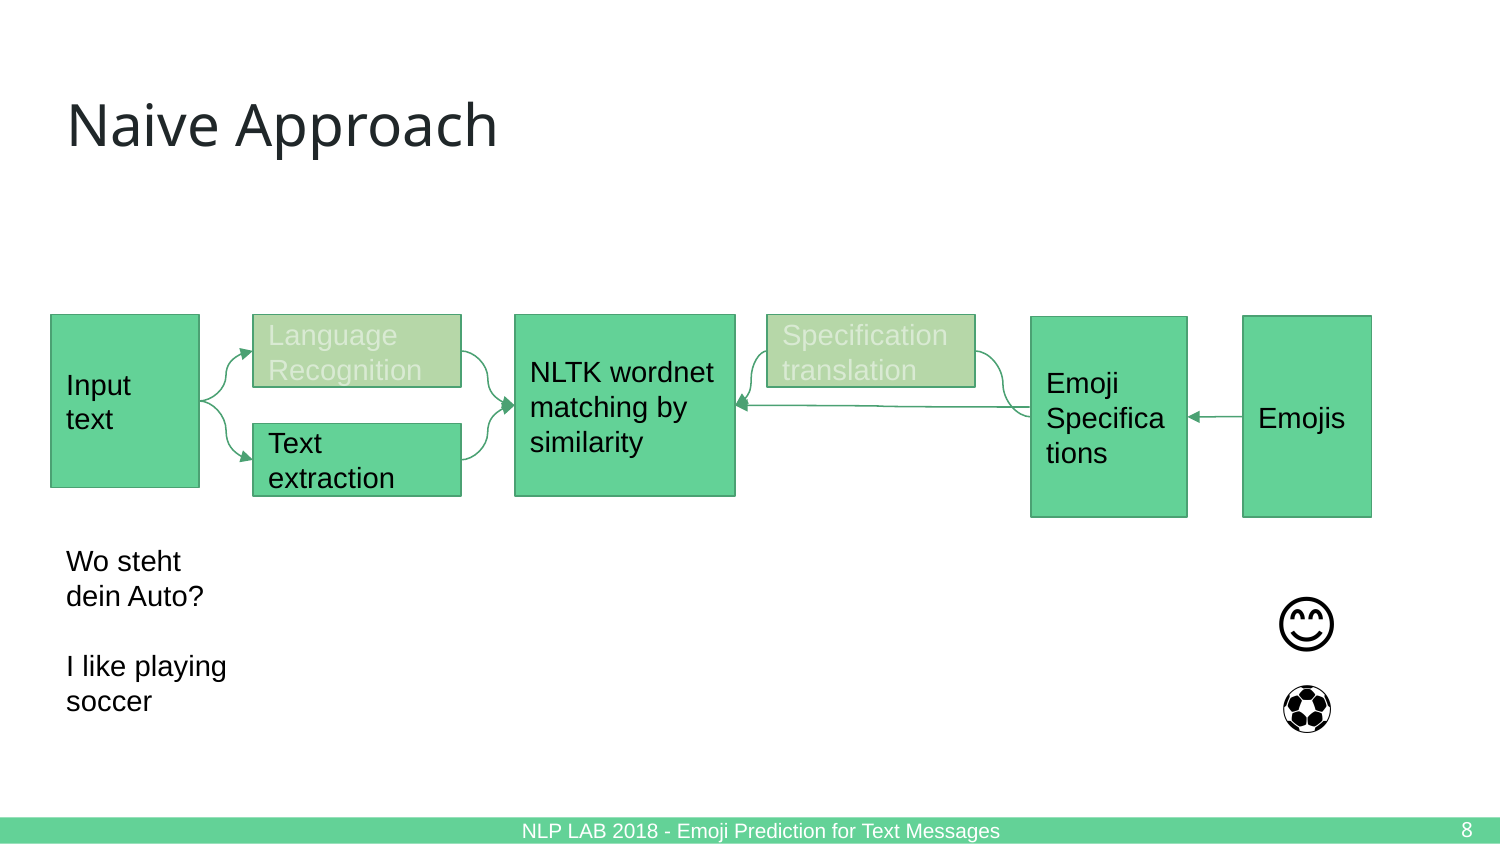

# Naive Approach
Input text
Language Recognition
NLTK wordnet matching by similarity
Specification translation
Emojis
Emoji Specifications
Text extraction
Wo steht dein Auto?
I like playing soccer
😊🚐
⚽